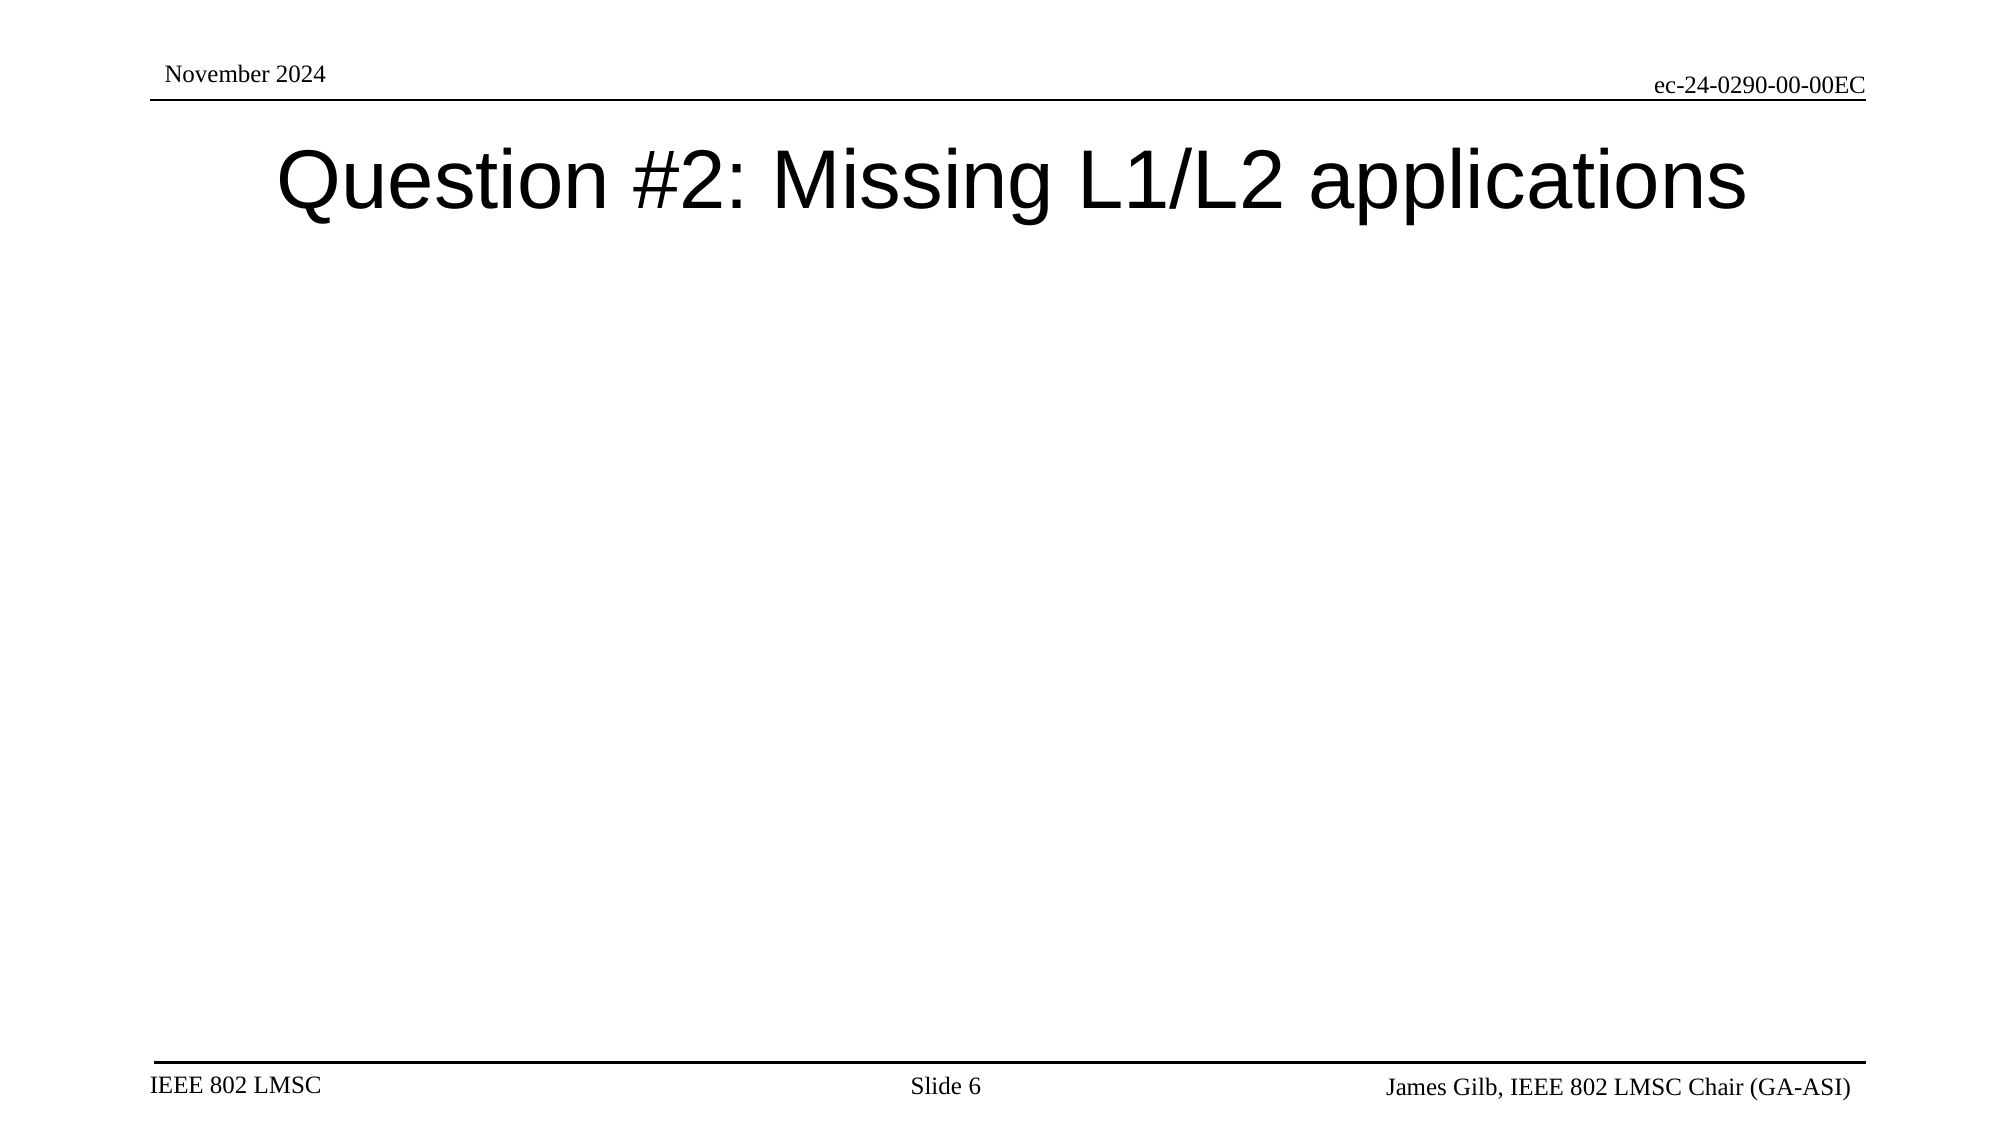

# Question #2: Missing L1/L2 applications
6